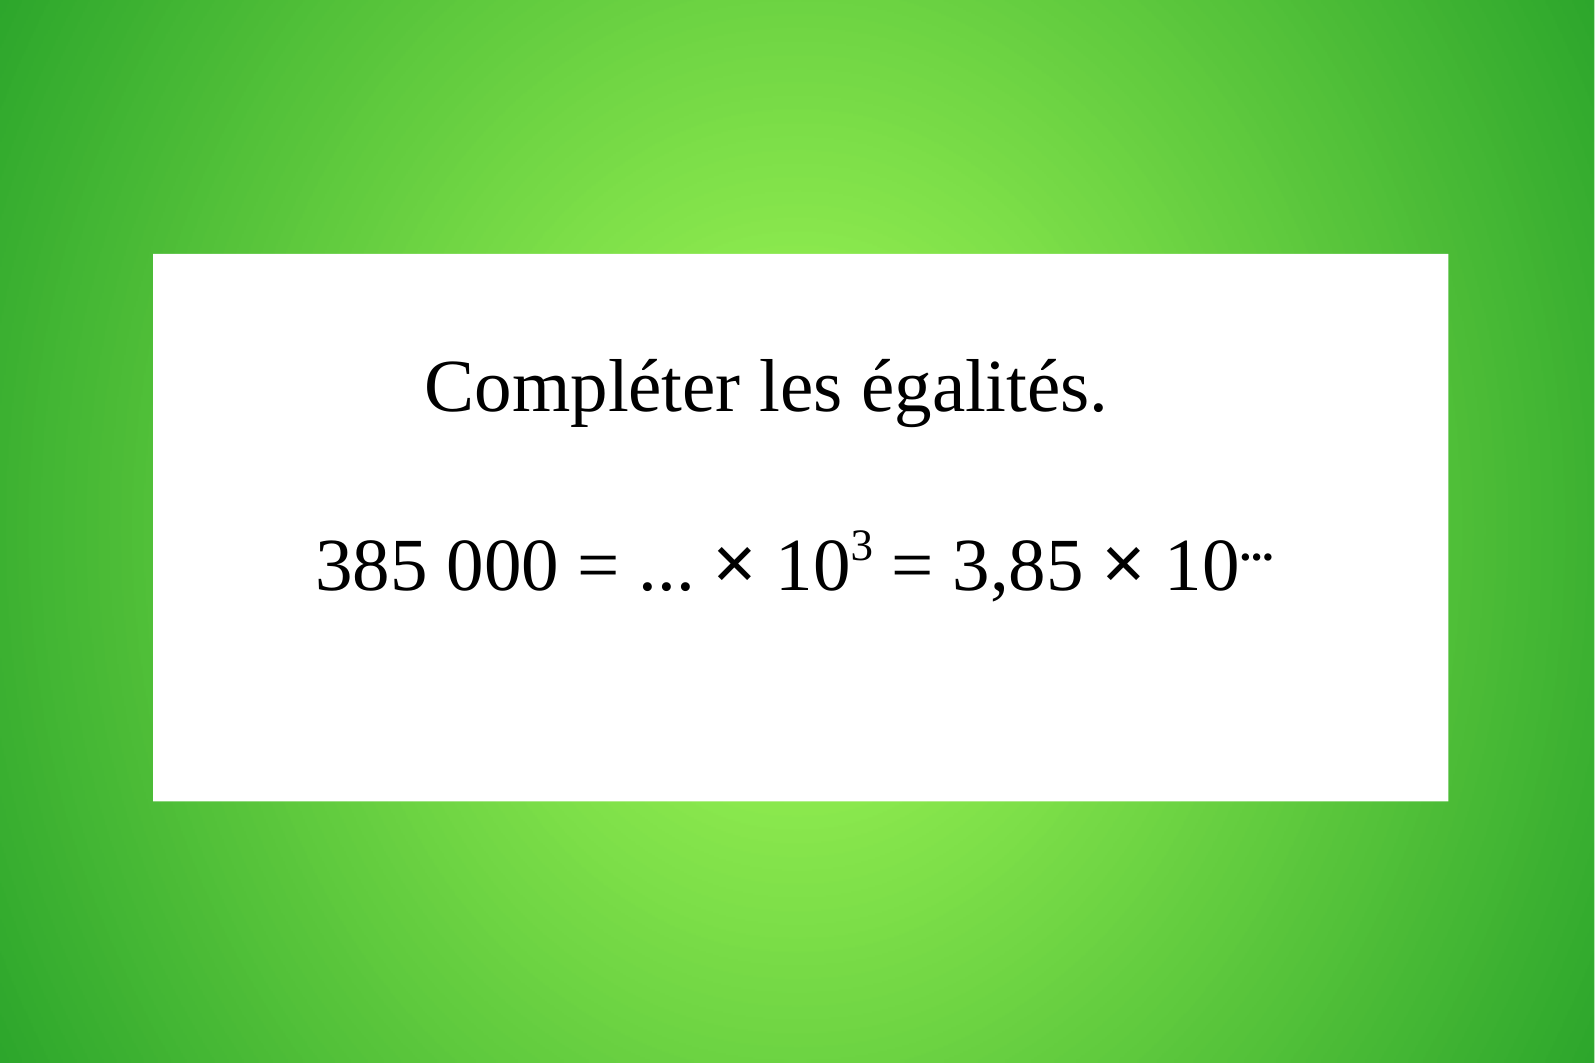

Compléter les égalités.
		385 000 = ... × 103 = 3,85 × 10...